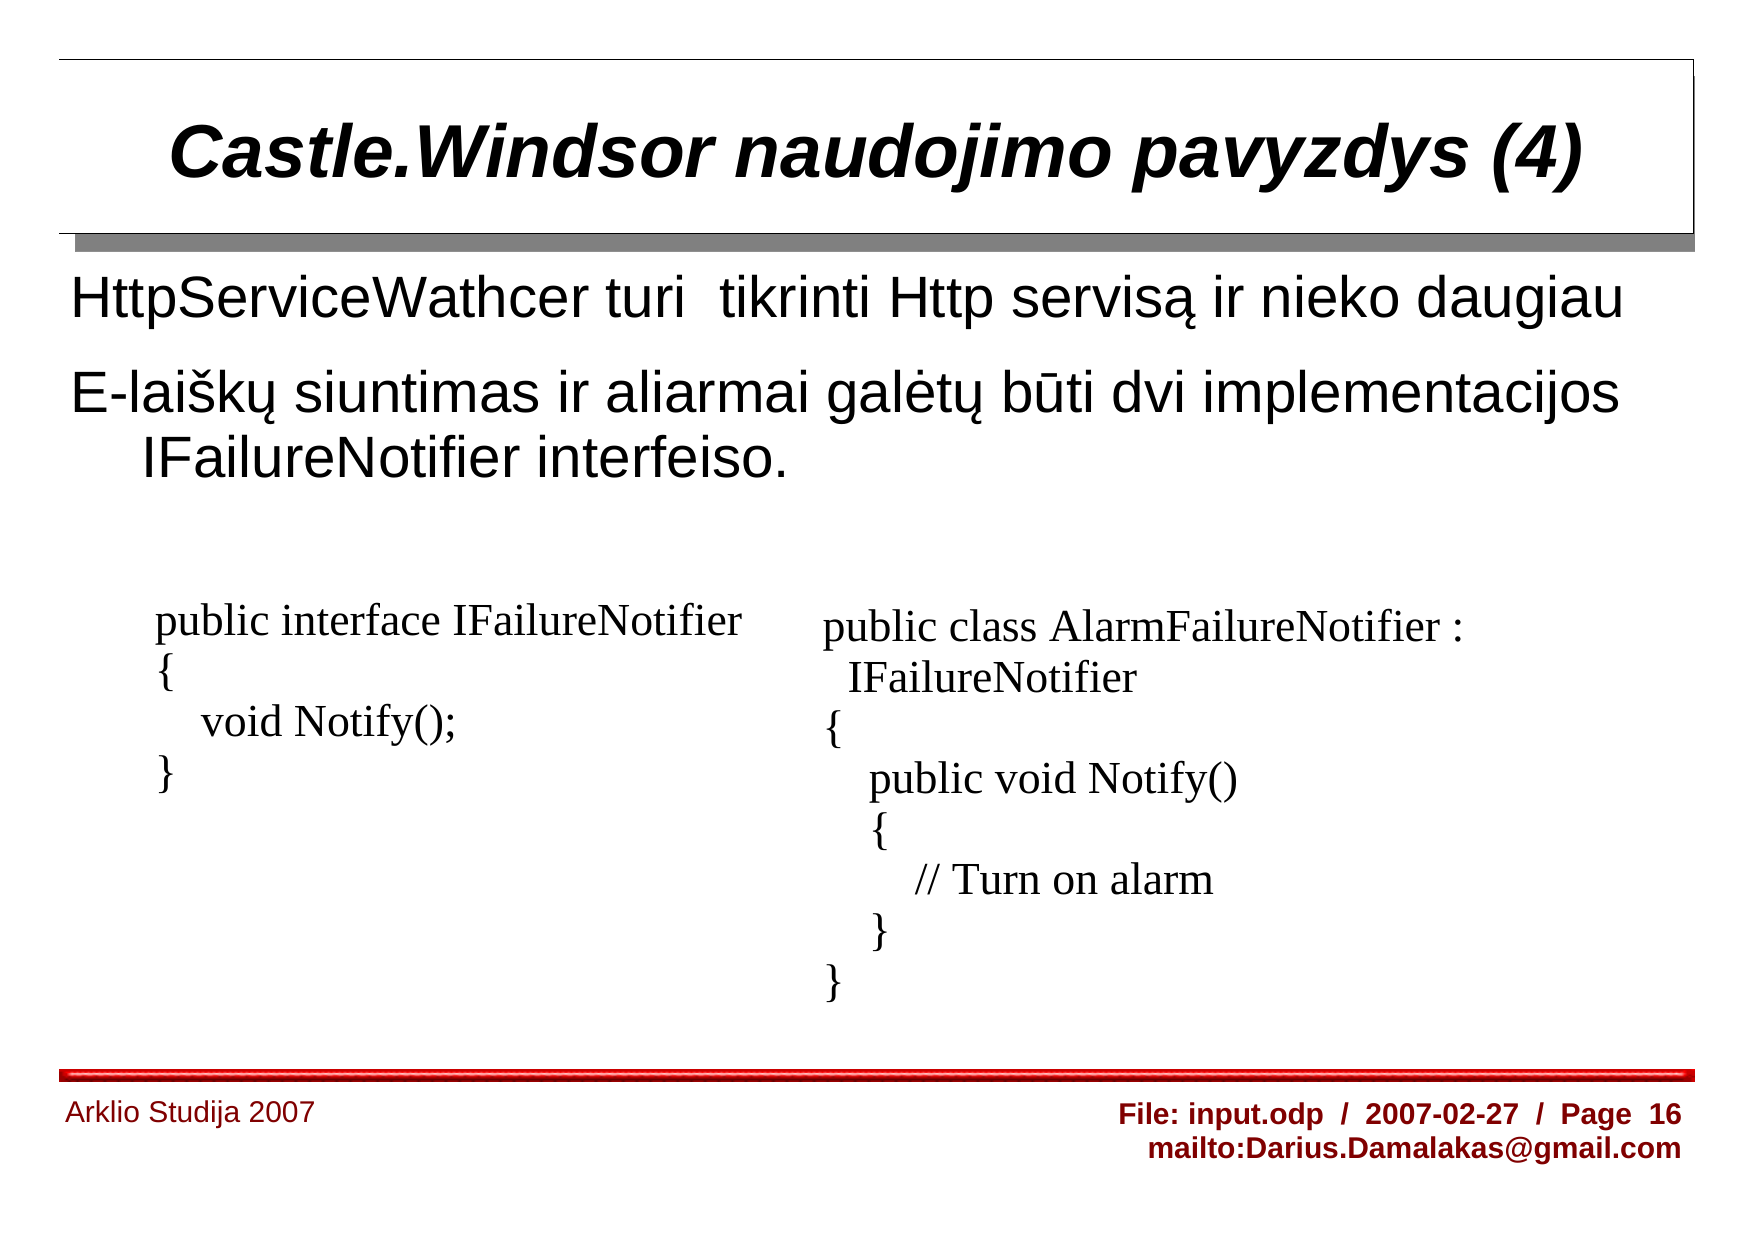

# Castle.Windsor naudojimo pavyzdys (4)
HttpServiceWathcer turi tikrinti Http servisą ir nieko daugiau
E-laiškų siuntimas ir aliarmai galėtų būti dvi implementacijos IFailureNotifier interfeiso.
 public interface IFailureNotifier
 {
 void Notify();
 }
 public class AlarmFailureNotifier : IFailureNotifier
 {
 public void Notify()
 {
 // Turn on alarm
 }
 }